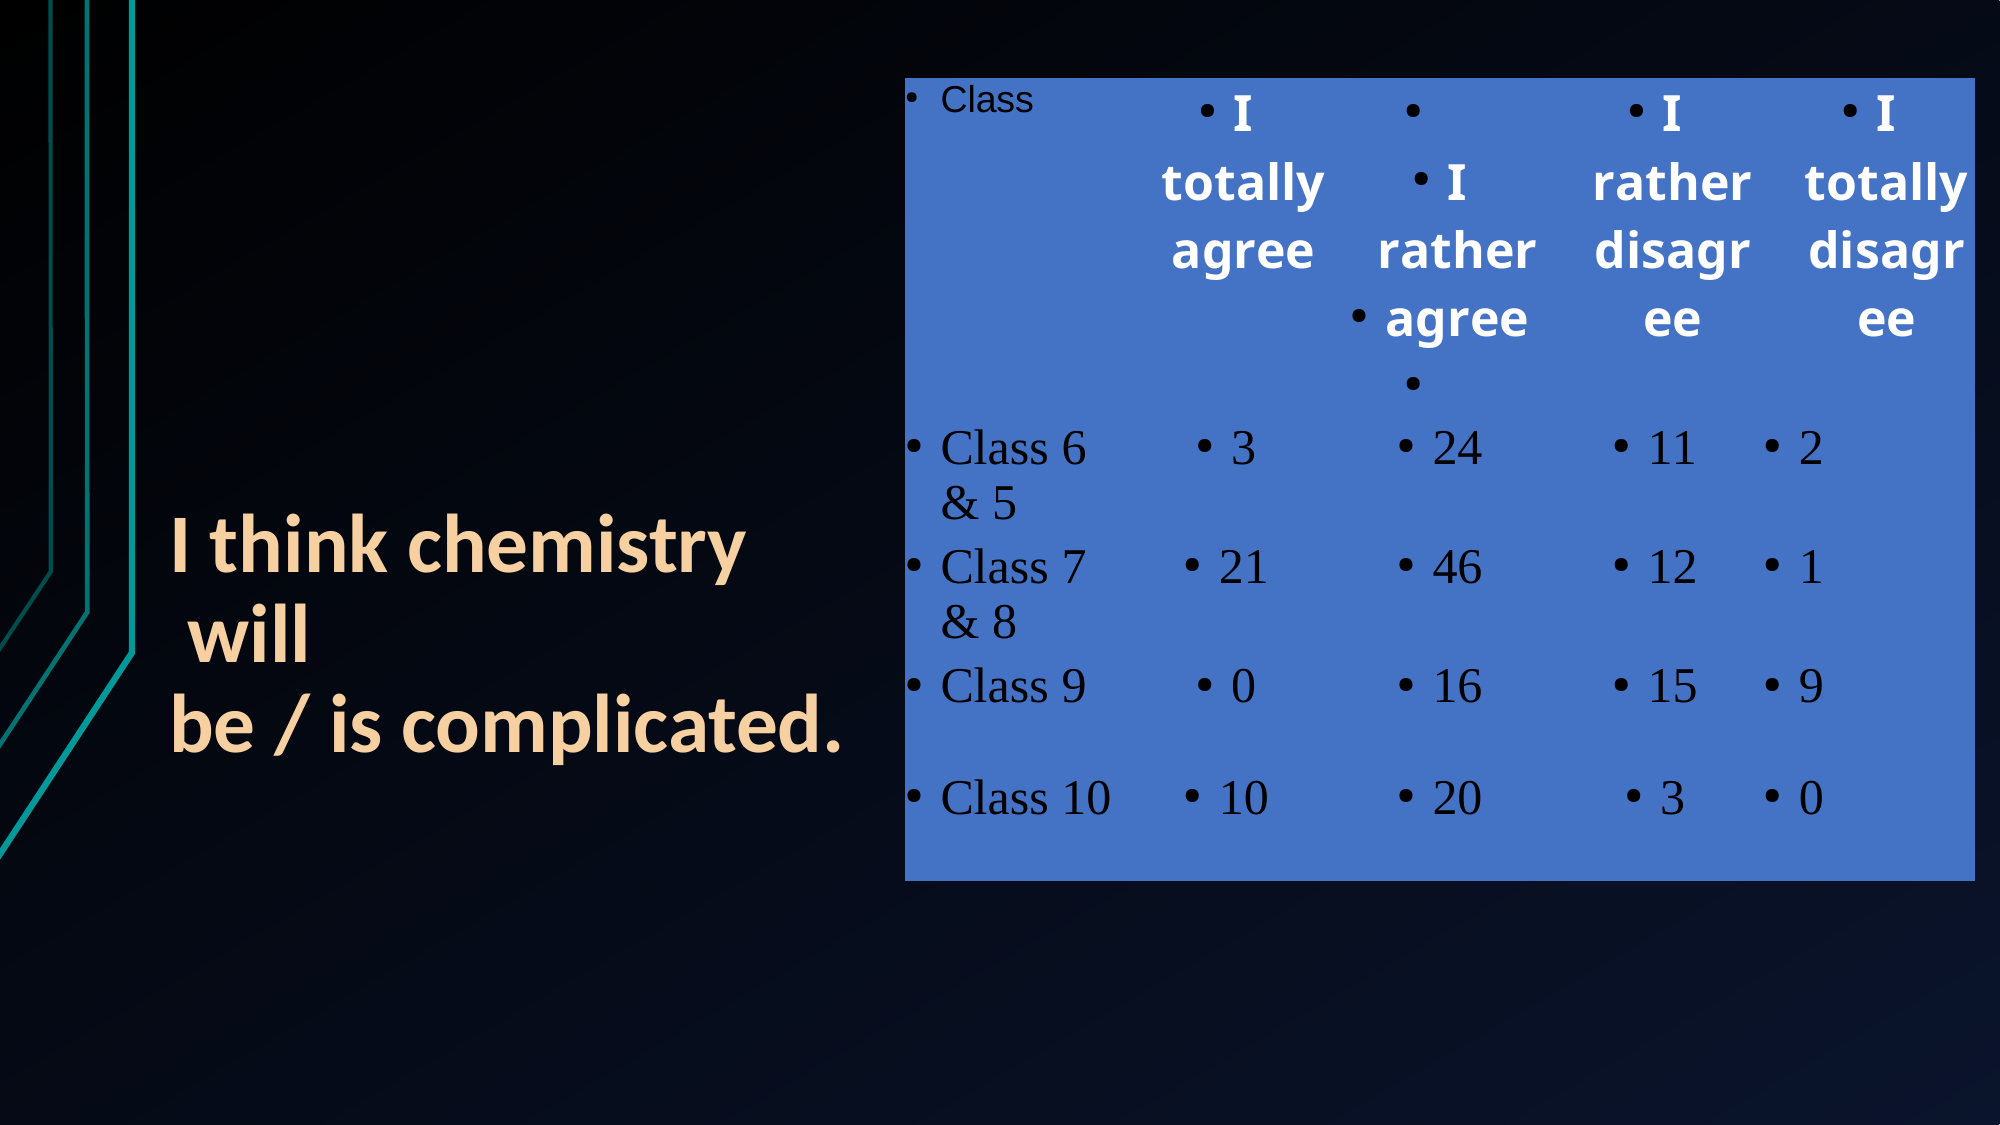

| Class | I totally agree | I rather agree | I rather disagree | I totally disagree |
| --- | --- | --- | --- | --- |
| Class 6 & 5 | 3 | 24 | 11 | 2 |
| Class 7 & 8 | 21 | 46 | 12 | 1 |
| Class 9 | 0 | 16 | 15 | 9 |
| Class 10 | 10 | 20 | 3 | 0 |
# I think chemistry will be / is complicated.